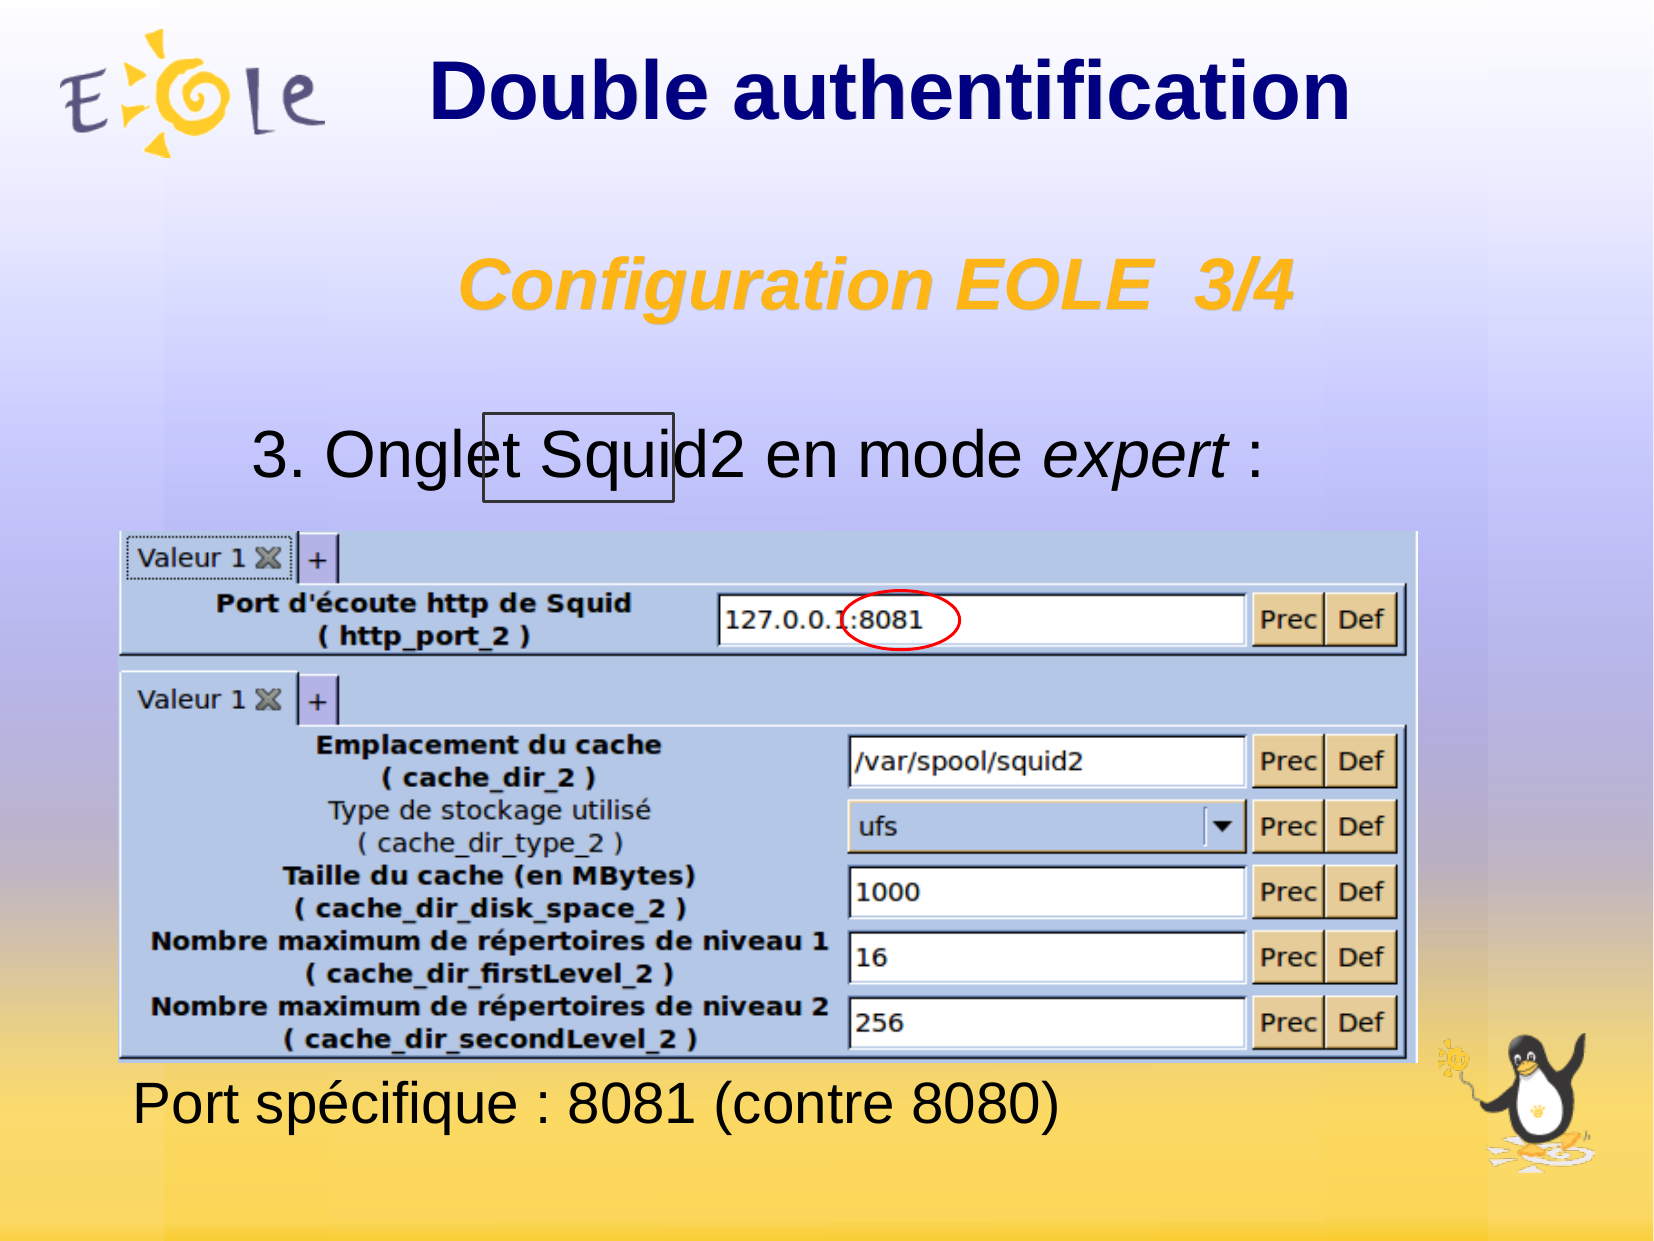

Double authentification
Configuration EOLE 3/4
3. Onglet Squid2 en mode expert :
Port spécifique : 8081 (contre 8080)